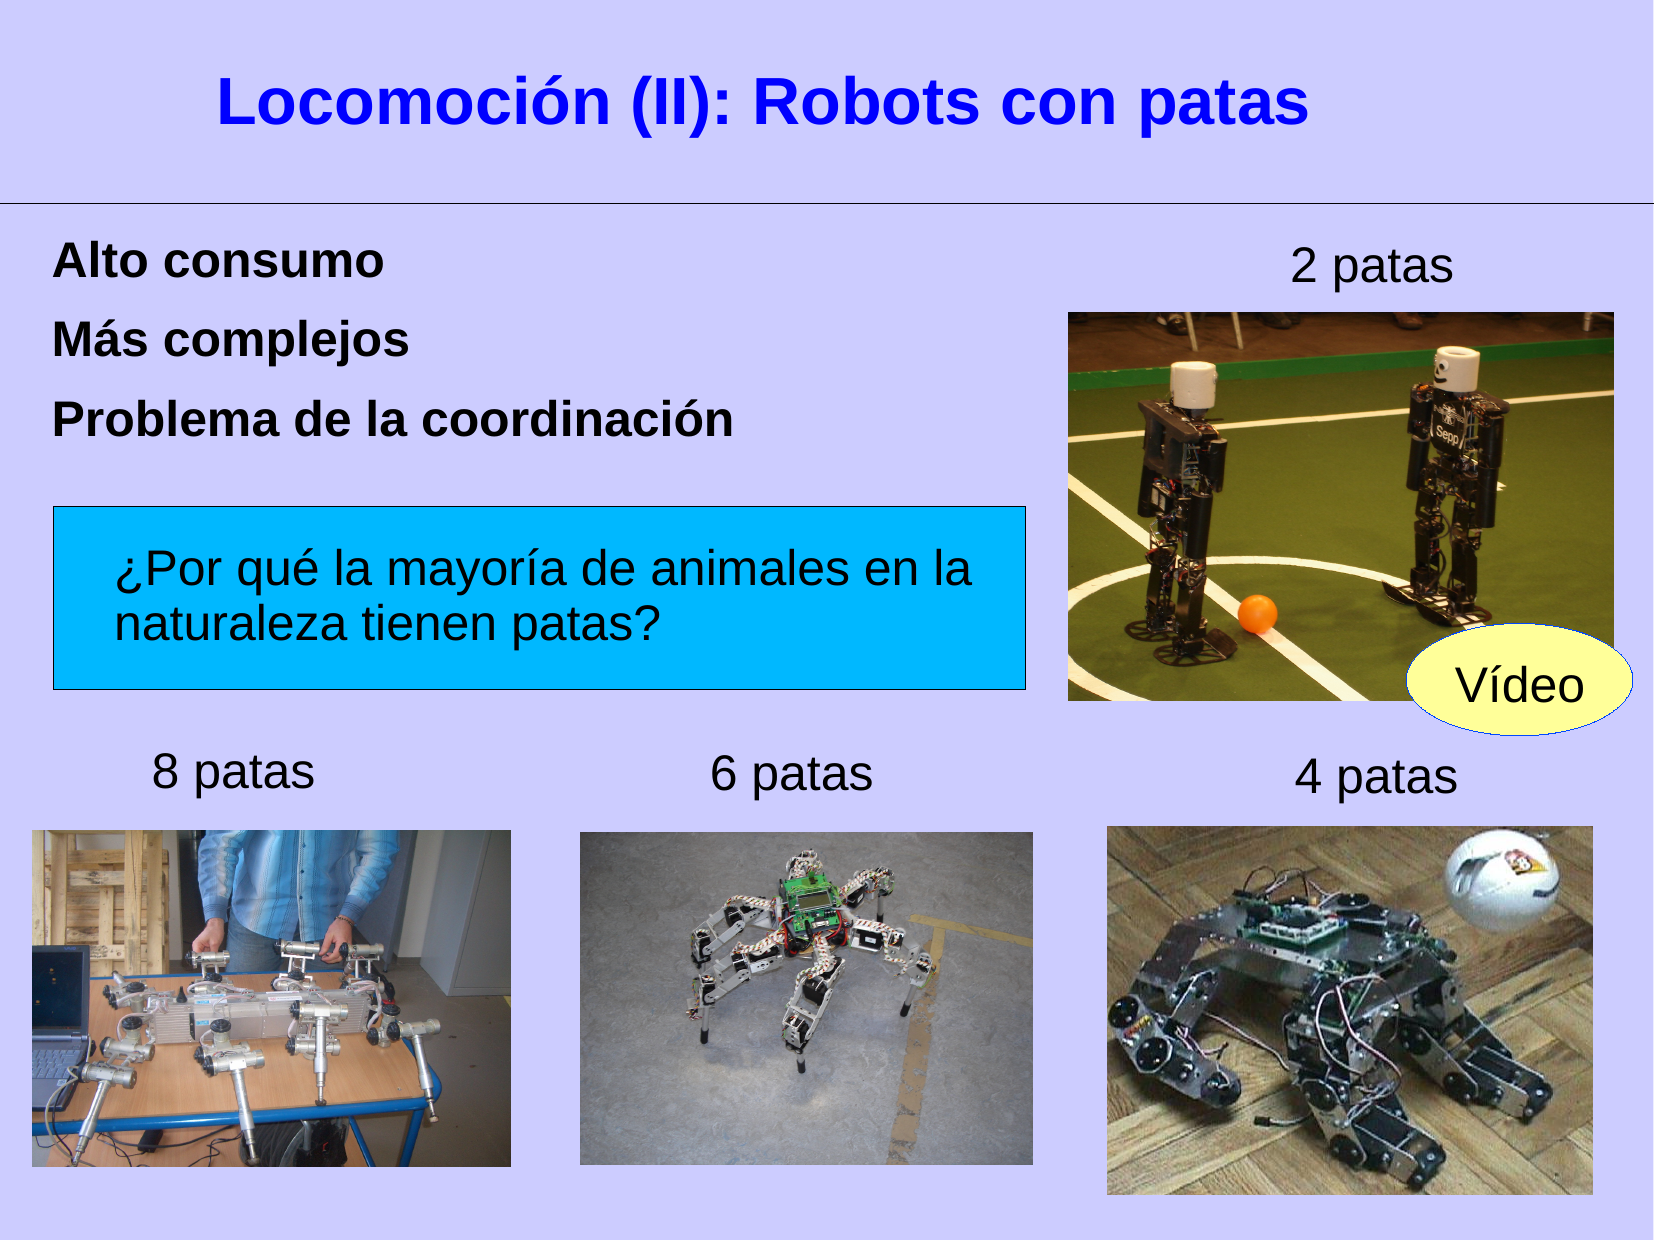

# Locomoción (II): Robots con patas
 Alto consumo
 Más complejos
 Problema de la coordinación
2 patas
¿Por qué la mayoría de animales en la naturaleza tienen patas?
Vídeo
8 patas
6 patas
4 patas